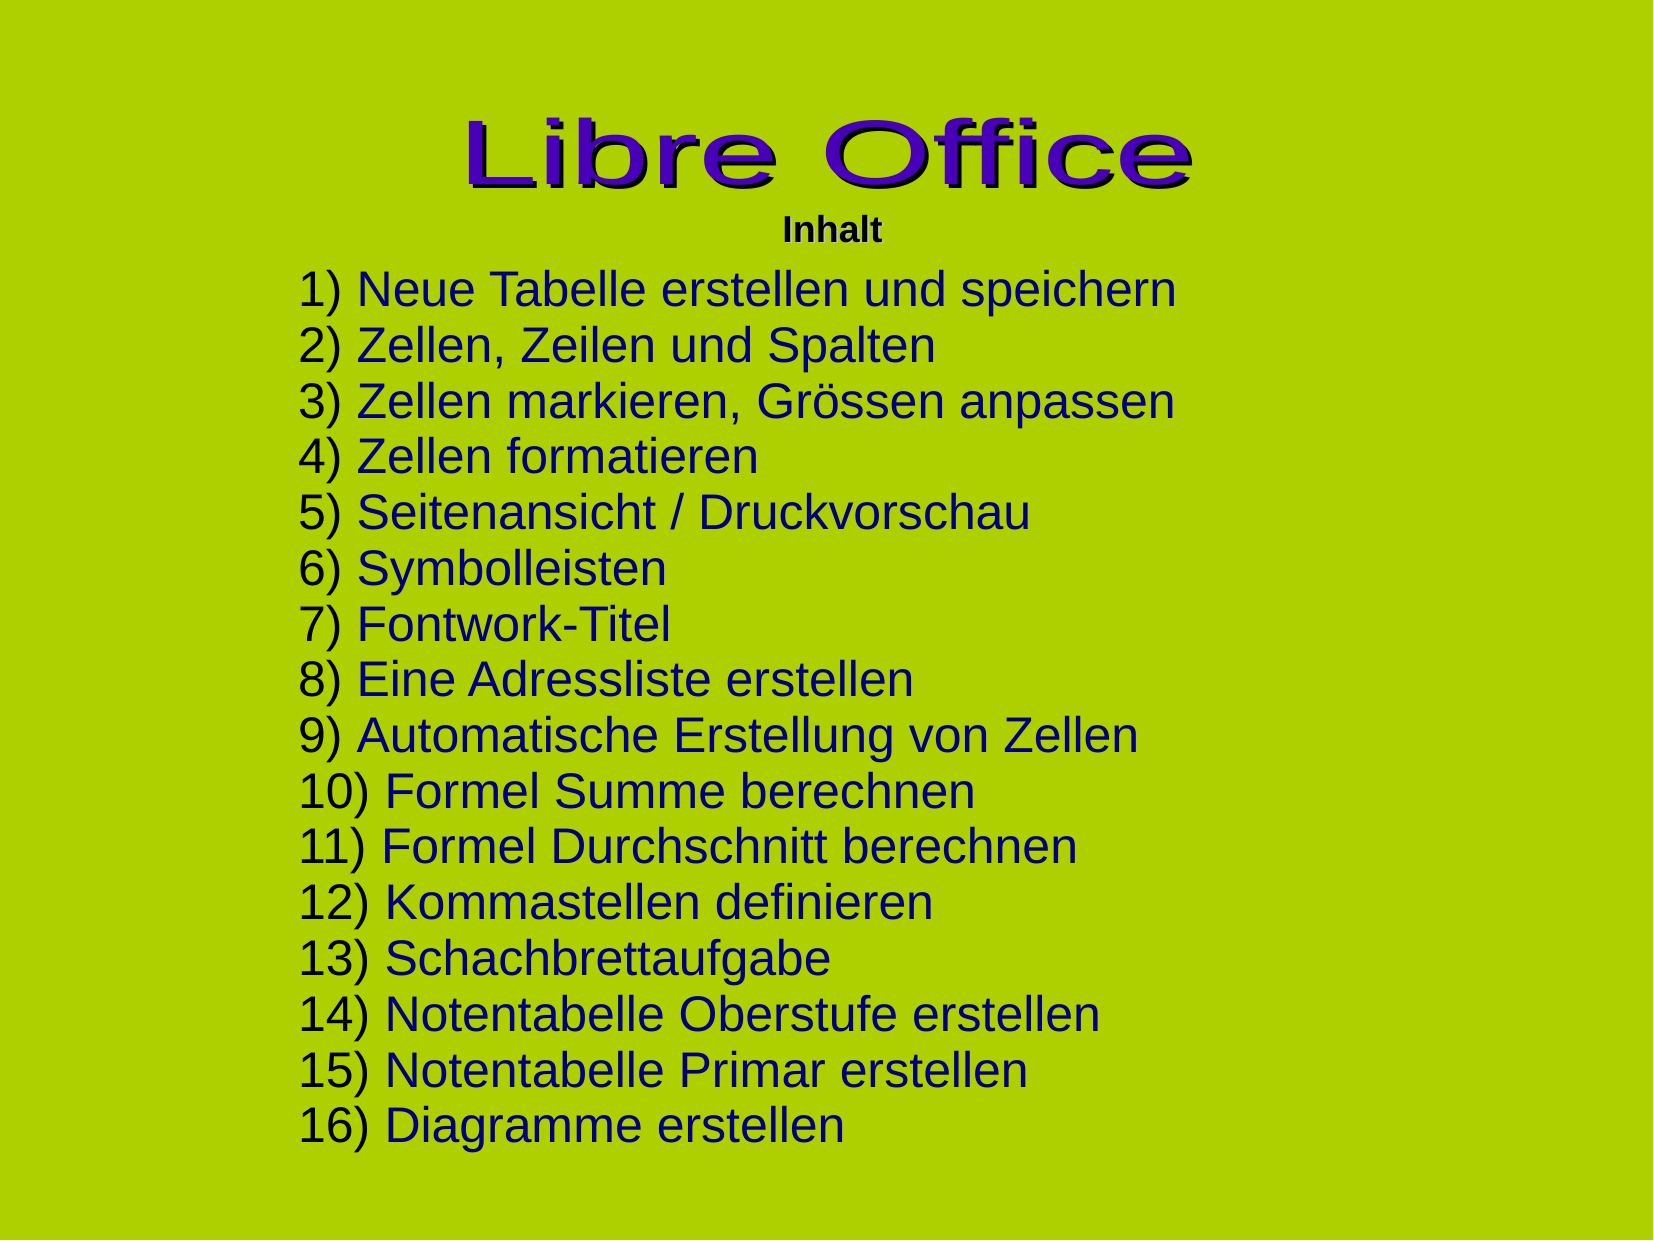

# Libre Office
Inhalt
1) Neue Tabelle erstellen und speichern
2) Zellen, Zeilen und Spalten
3) Zellen markieren, Grössen anpassen
4) Zellen formatieren
5) Seitenansicht / Druckvorschau
6) Symbolleisten
7) Fontwork-Titel
8) Eine Adressliste erstellen
9) Automatische Erstellung von Zellen
10) Formel Summe berechnen
11) Formel Durchschnitt berechnen
12) Kommastellen definieren
13) Schachbrettaufgabe
14) Notentabelle Oberstufe erstellen
15) Notentabelle Primar erstellen
16) Diagramme erstellen